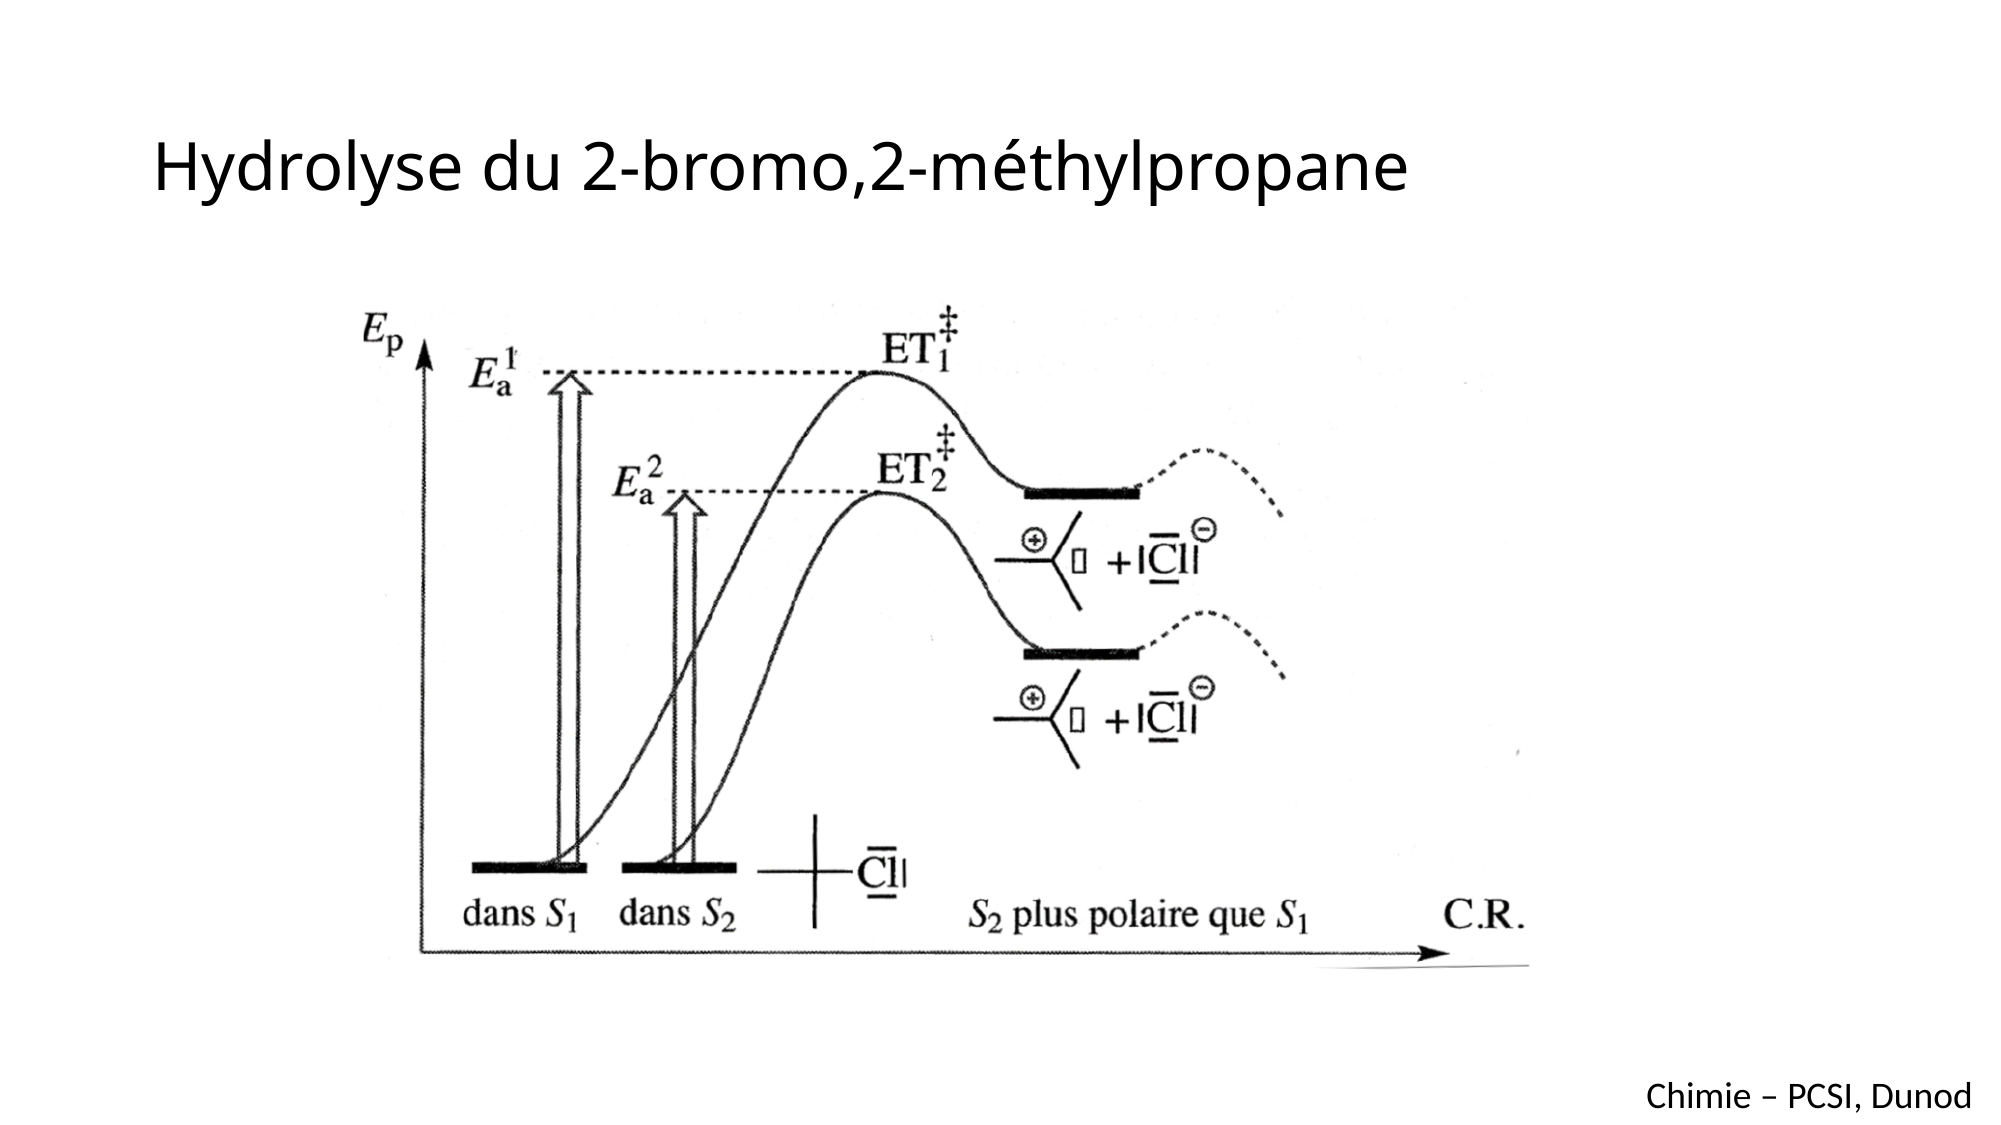

# Hydrolyse du 2-bromo,2-méthylpropane
Chimie – PCSI, Dunod